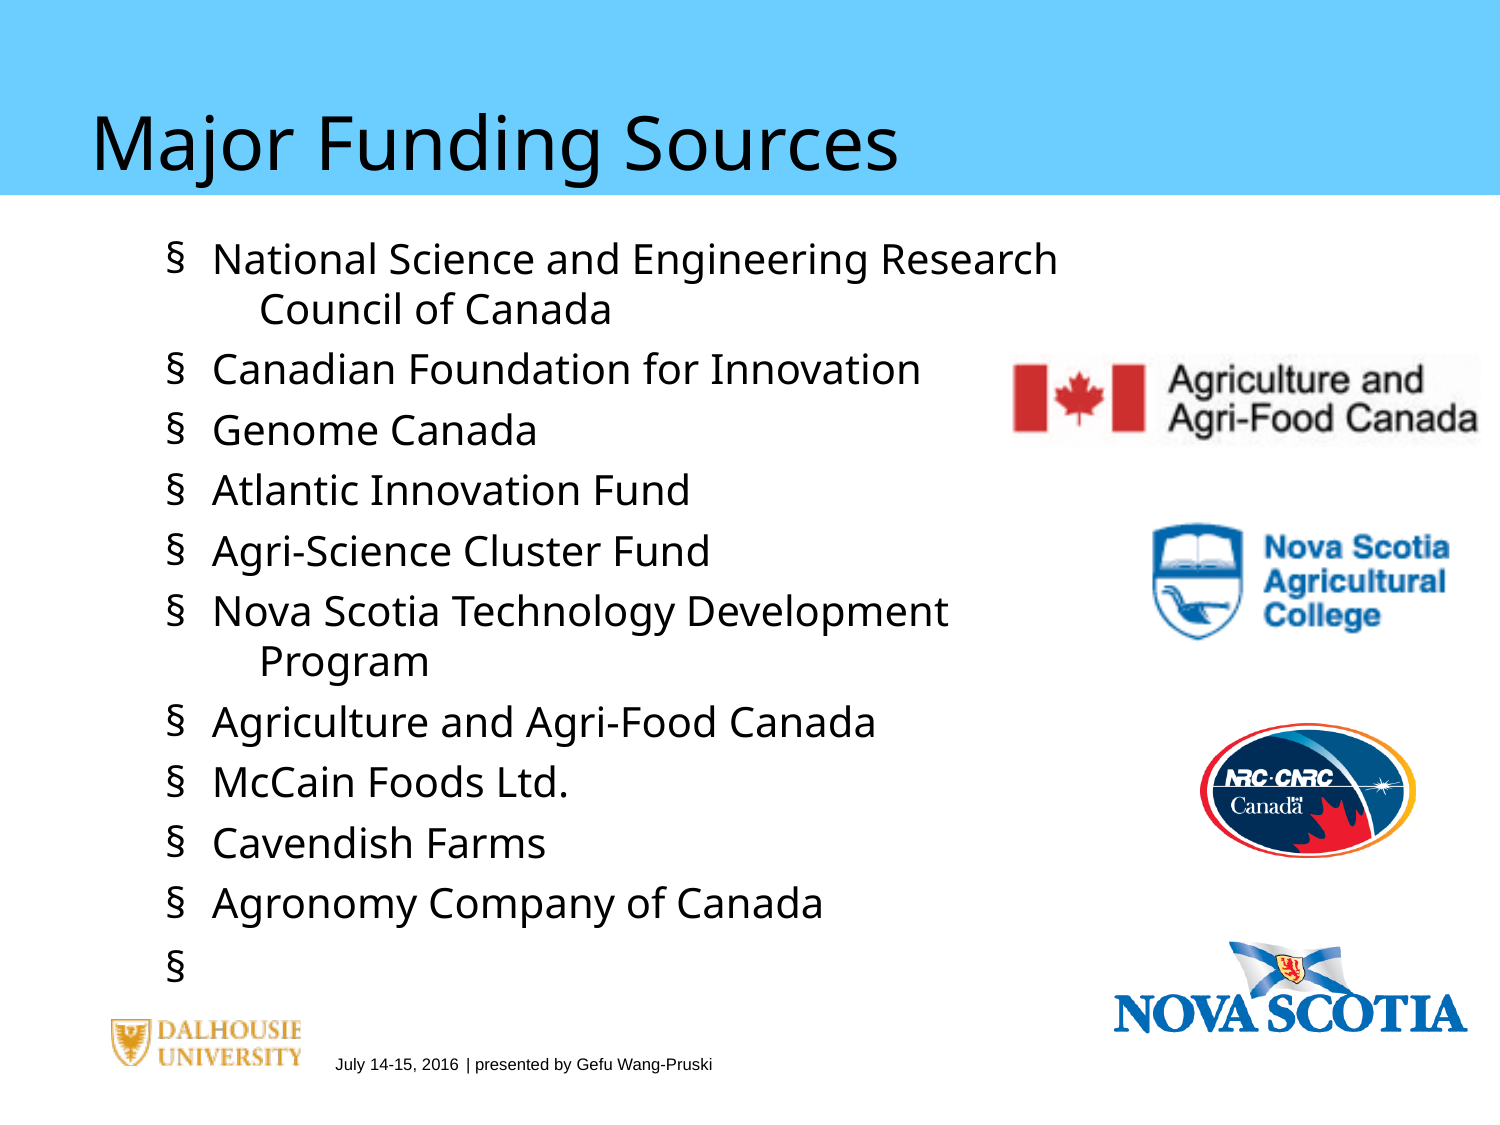

# Major Funding Sources
National Science and Engineering Research Council of Canada
Canadian Foundation for Innovation
Genome Canada
Atlantic Innovation Fund
Agri-Science Cluster Fund
Nova Scotia Technology Development Program
Agriculture and Agri-Food Canada
McCain Foods Ltd.
Cavendish Farms
Agronomy Company of Canada